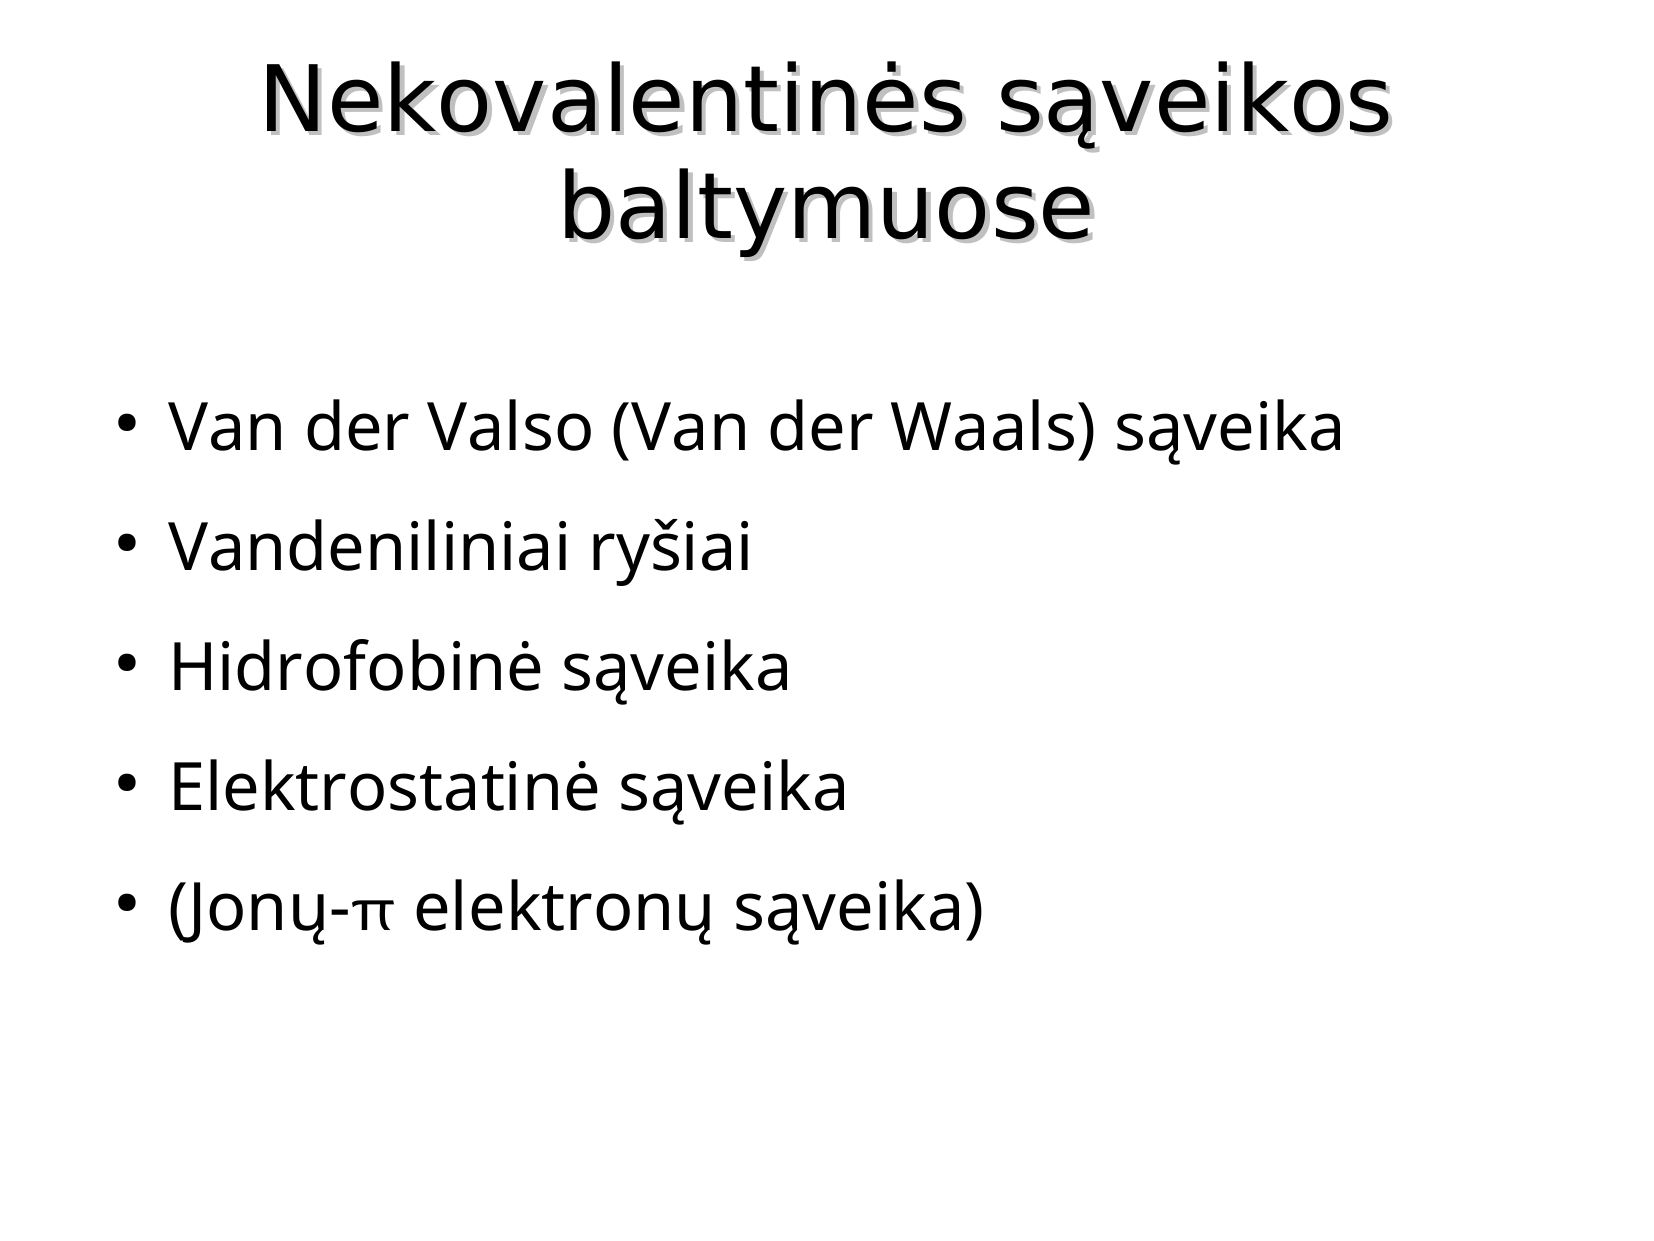

# Nekovalentinės sąveikos baltymuose
Van der Valso (Van der Waals) sąveika
Vandeniliniai ryšiai
Hidrofobinė sąveika
Elektrostatinė sąveika
(Jonų- elektronų sąveika)